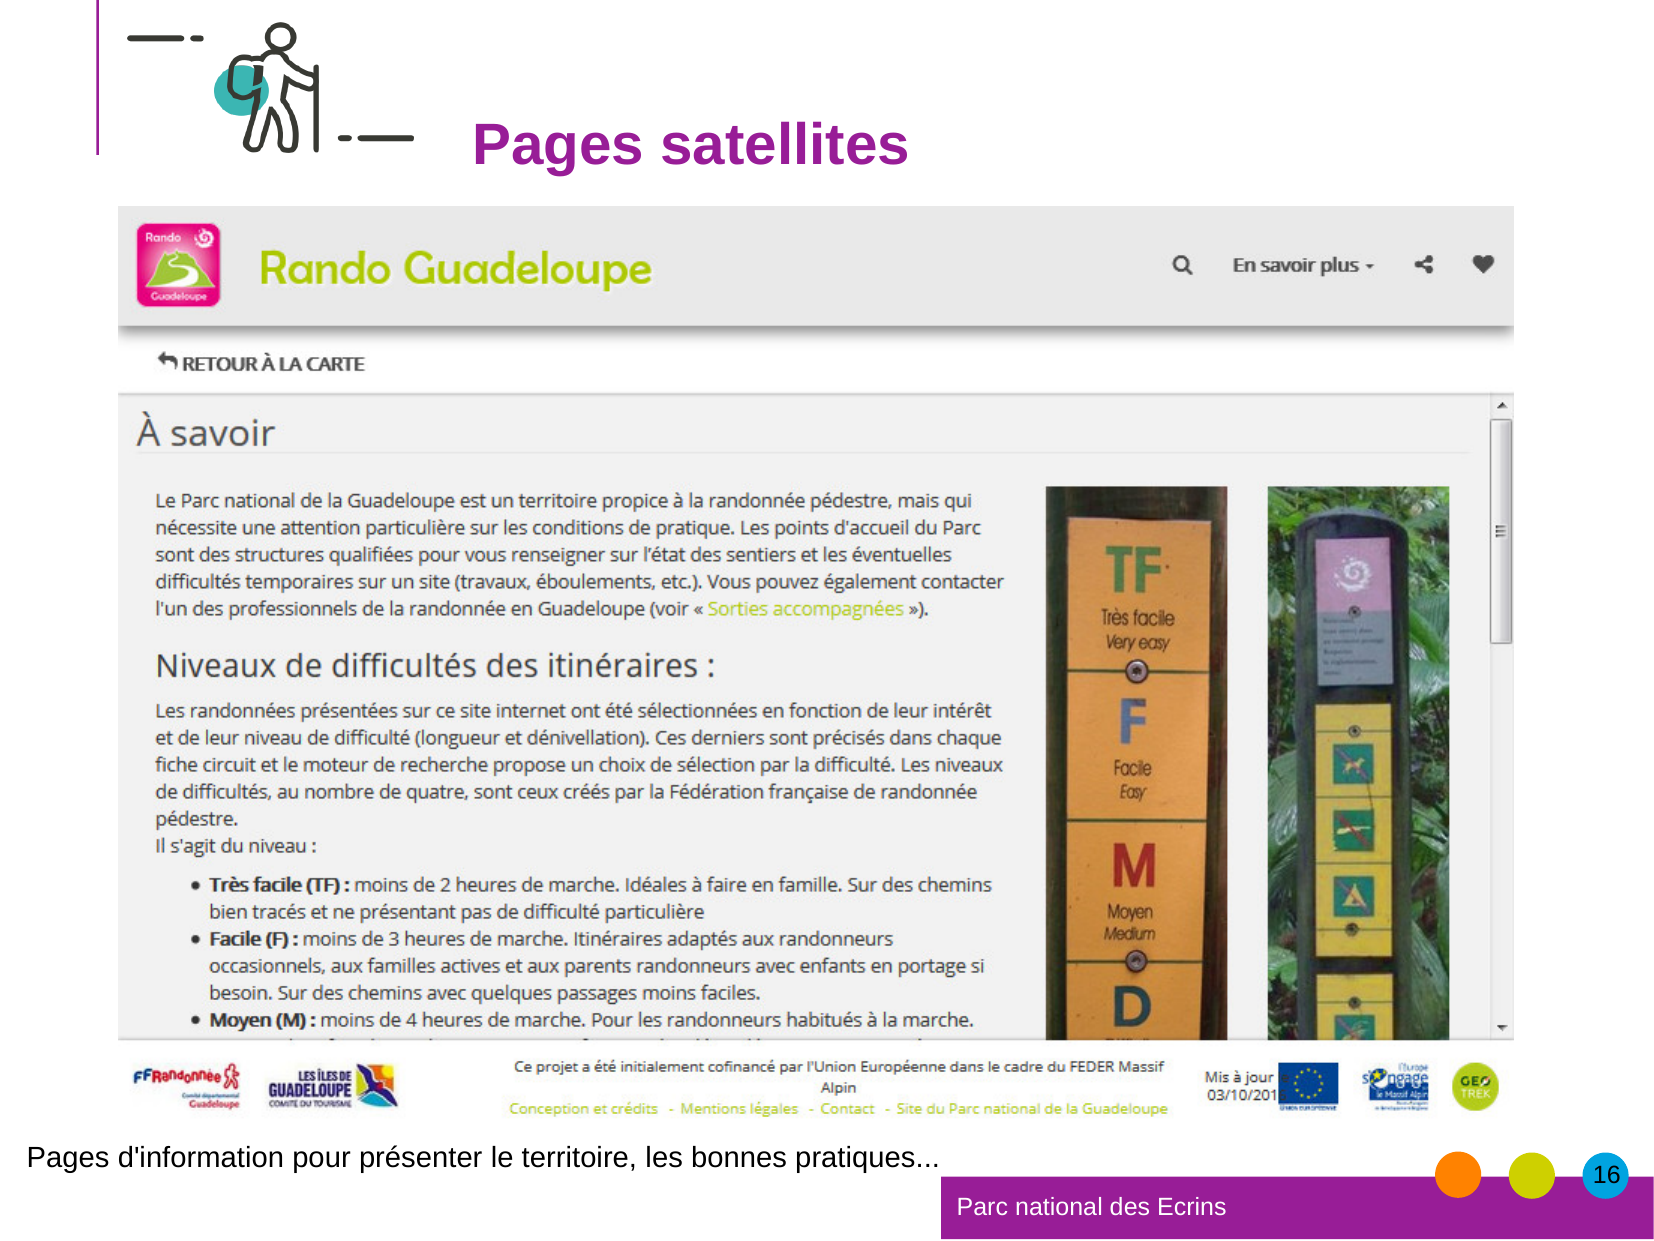

# Pages satellites
Pages d'information pour présenter le territoire, les bonnes pratiques...